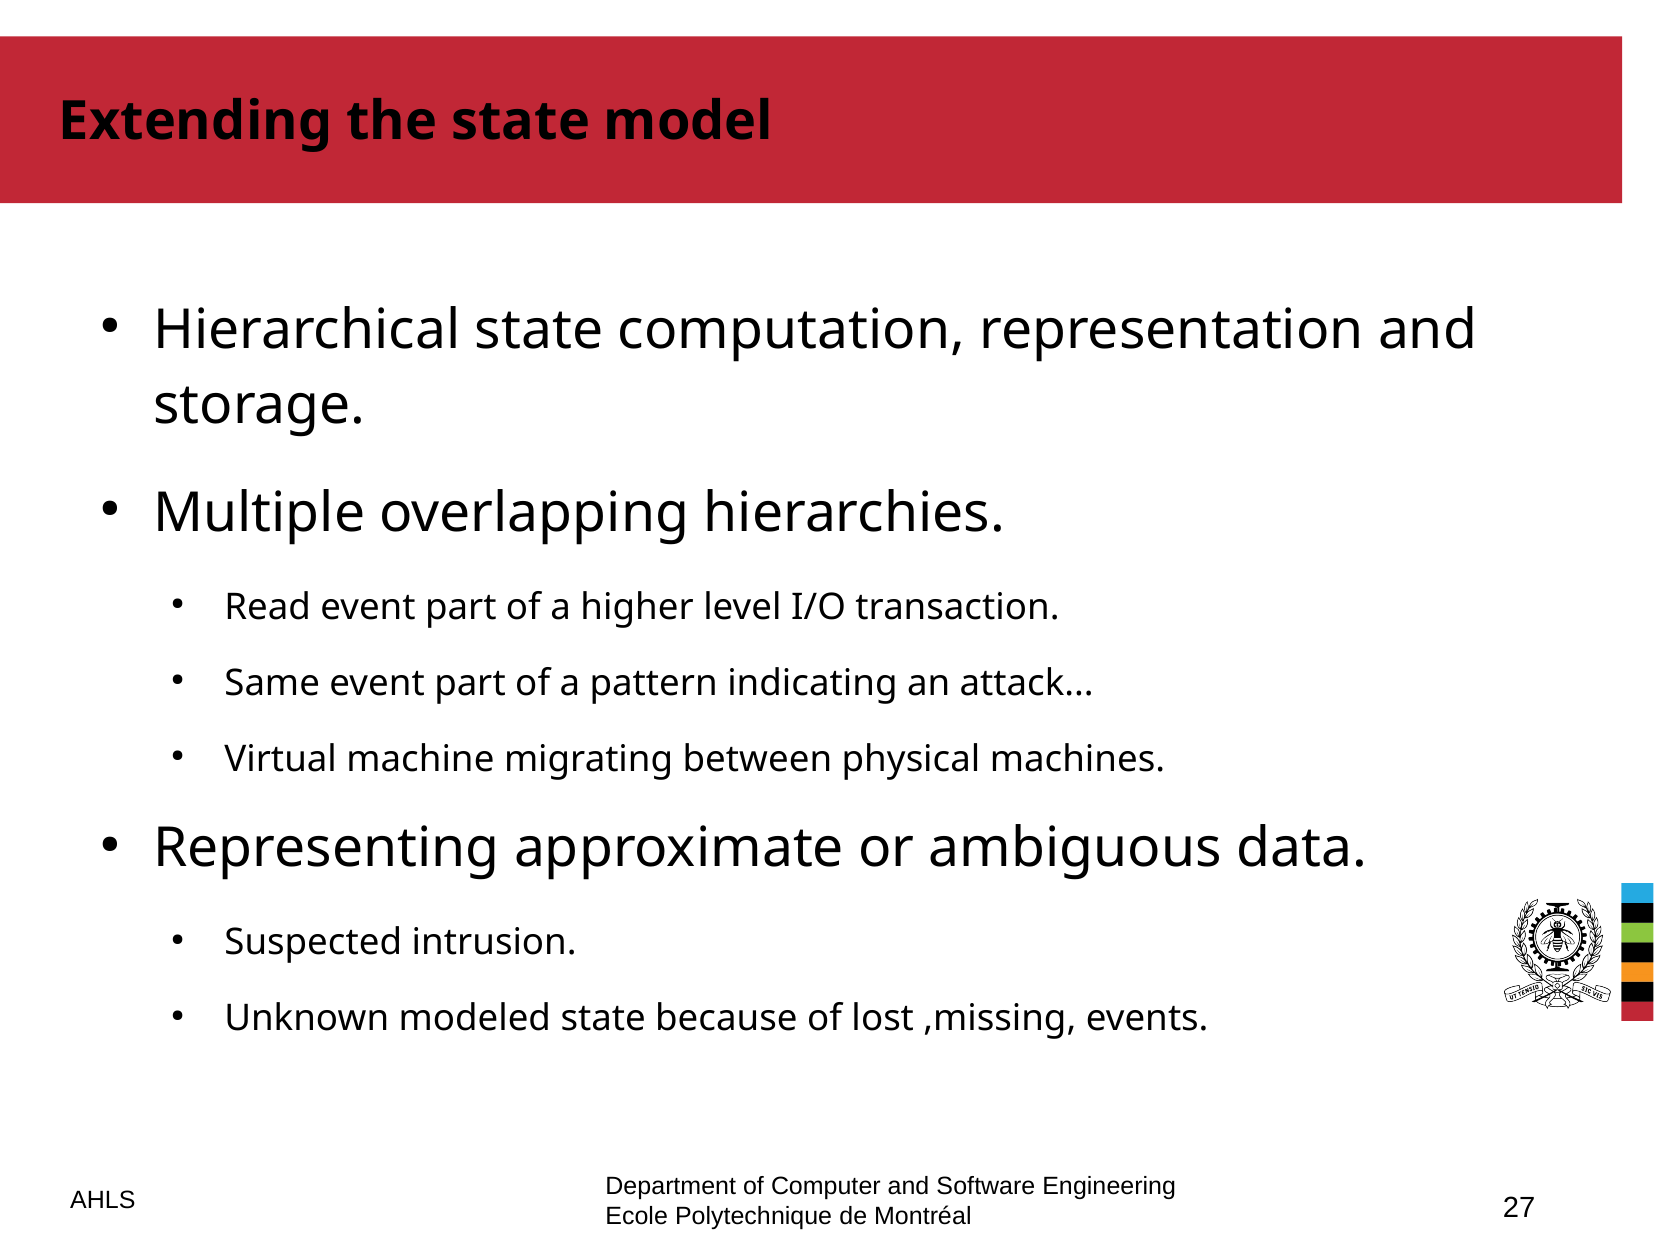

# Extending the state model
Hierarchical state computation, representation and storage.
Multiple overlapping hierarchies.
Read event part of a higher level I/O transaction.
Same event part of a pattern indicating an attack...
Virtual machine migrating between physical machines.
Representing approximate or ambiguous data.
Suspected intrusion.
Unknown modeled state because of lost ,missing, events.